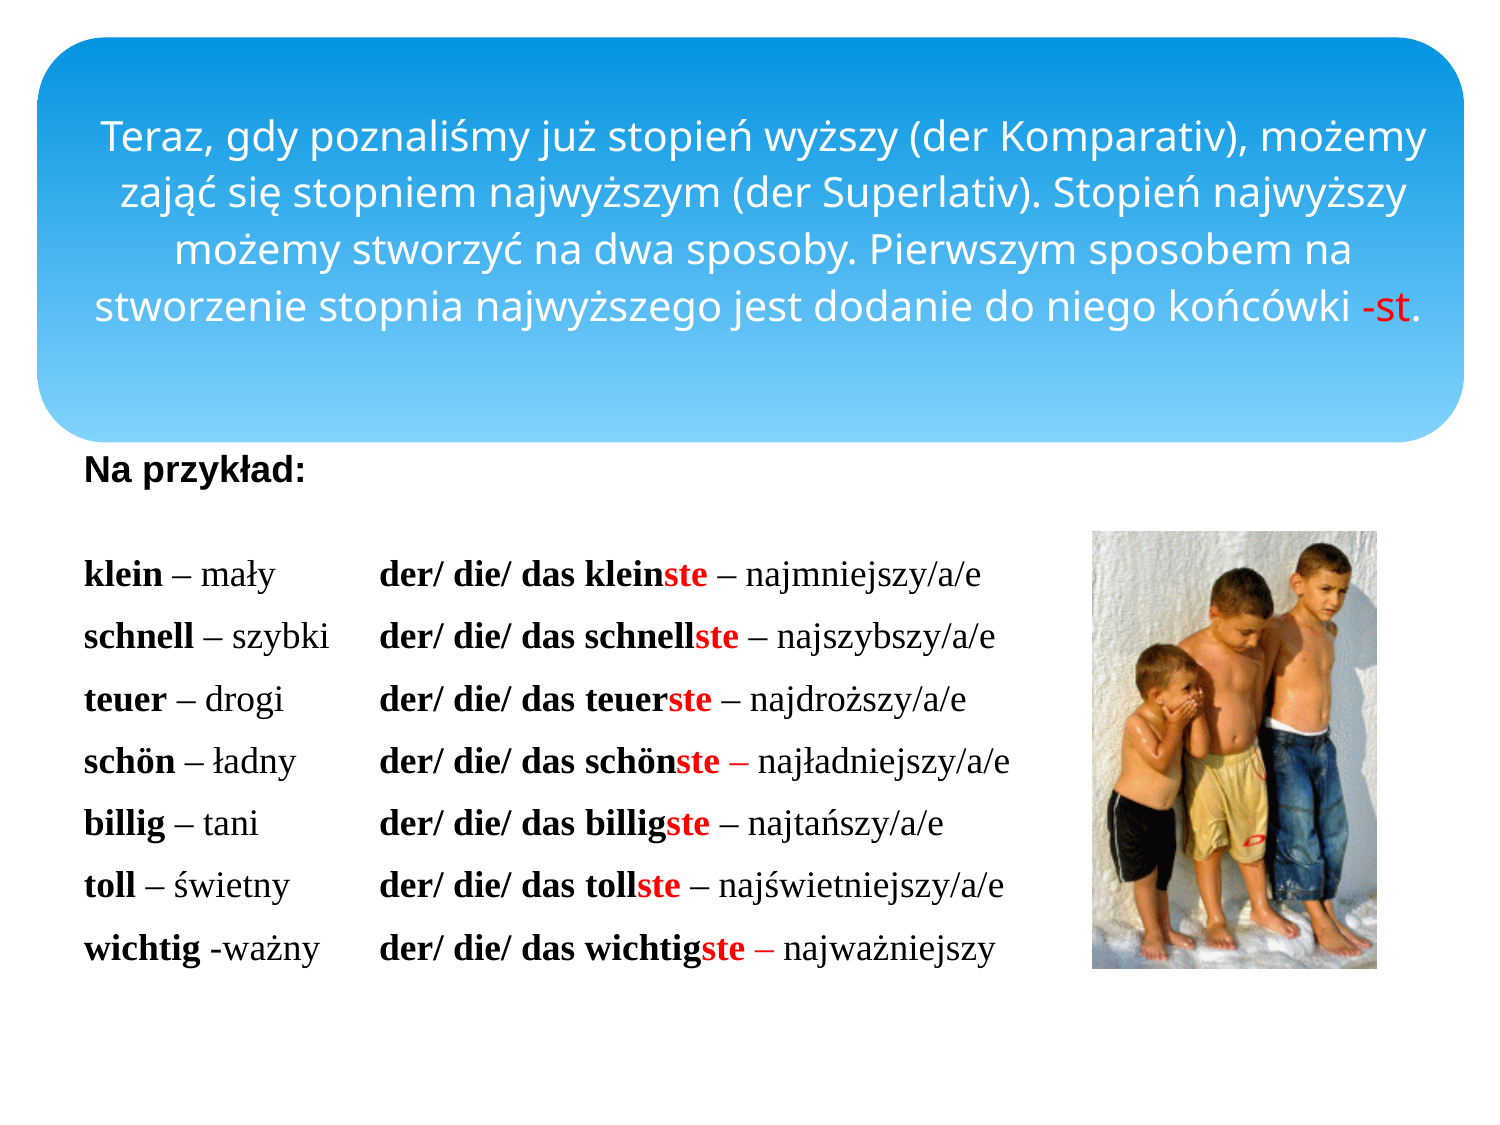

# Teraz, gdy poznaliśmy już stopień wyższy (der Komparativ), możemy zająć się stopniem najwyższym (der Superlativ). Stopień najwyższy możemy stworzyć na dwa sposoby. Pierwszym sposobem na stworzenie stopnia najwyższego jest dodanie do niego końcówki -st.
Na przykład:
klein – mały		der/ die/ das kleinste – najmniejszy/a/e
schnell – szybki	der/ die/ das schnellste – najszybszy/a/e
teuer – drogi		der/ die/ das teuerste – najdroższy/a/e
schön – ładny		der/ die/ das schönste – najładniejszy/a/e
billig – tani		der/ die/ das billigste – najtańszy/a/e
toll – świetny		der/ die/ das tollste – najświetniejszy/a/e
wichtig -ważny 	der/ die/ das wichtigste – najważniejszy